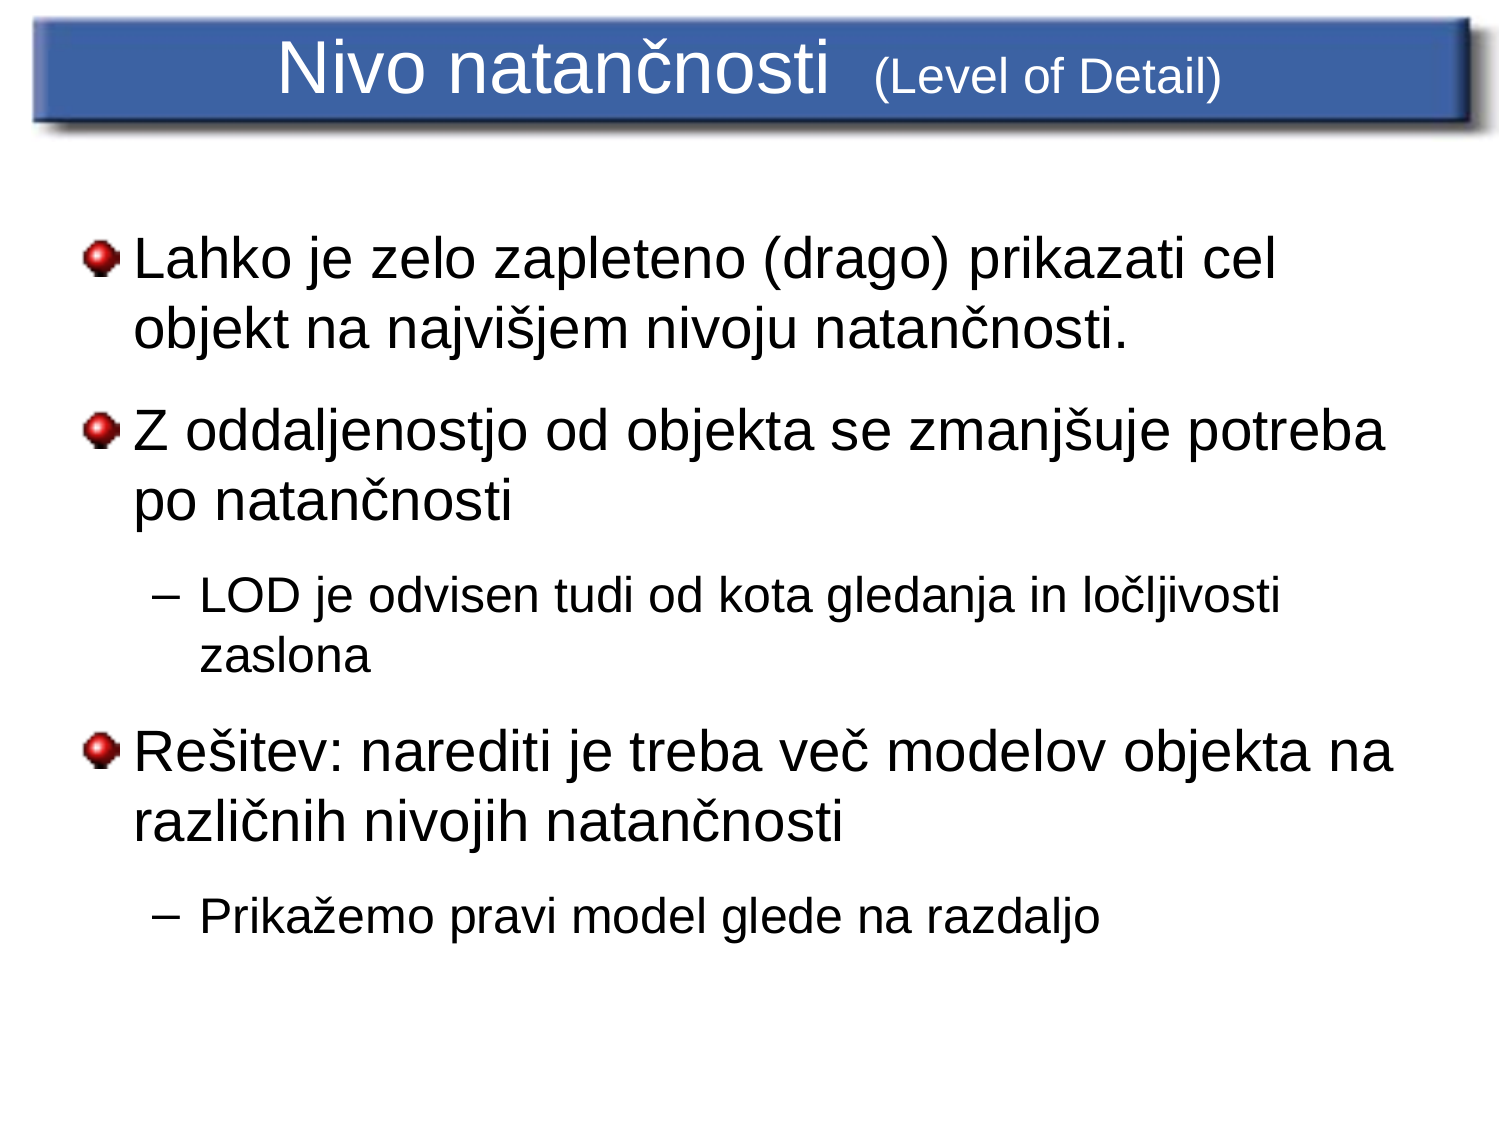

# Nivo natančnosti (Level of Detail)
Lahko je zelo zapleteno (drago) prikazati cel objekt na najvišjem nivoju natančnosti.
Z oddaljenostjo od objekta se zmanjšuje potreba po natančnosti
LOD je odvisen tudi od kota gledanja in ločljivosti zaslona
Rešitev: narediti je treba več modelov objekta na različnih nivojih natančnosti
Prikažemo pravi model glede na razdaljo